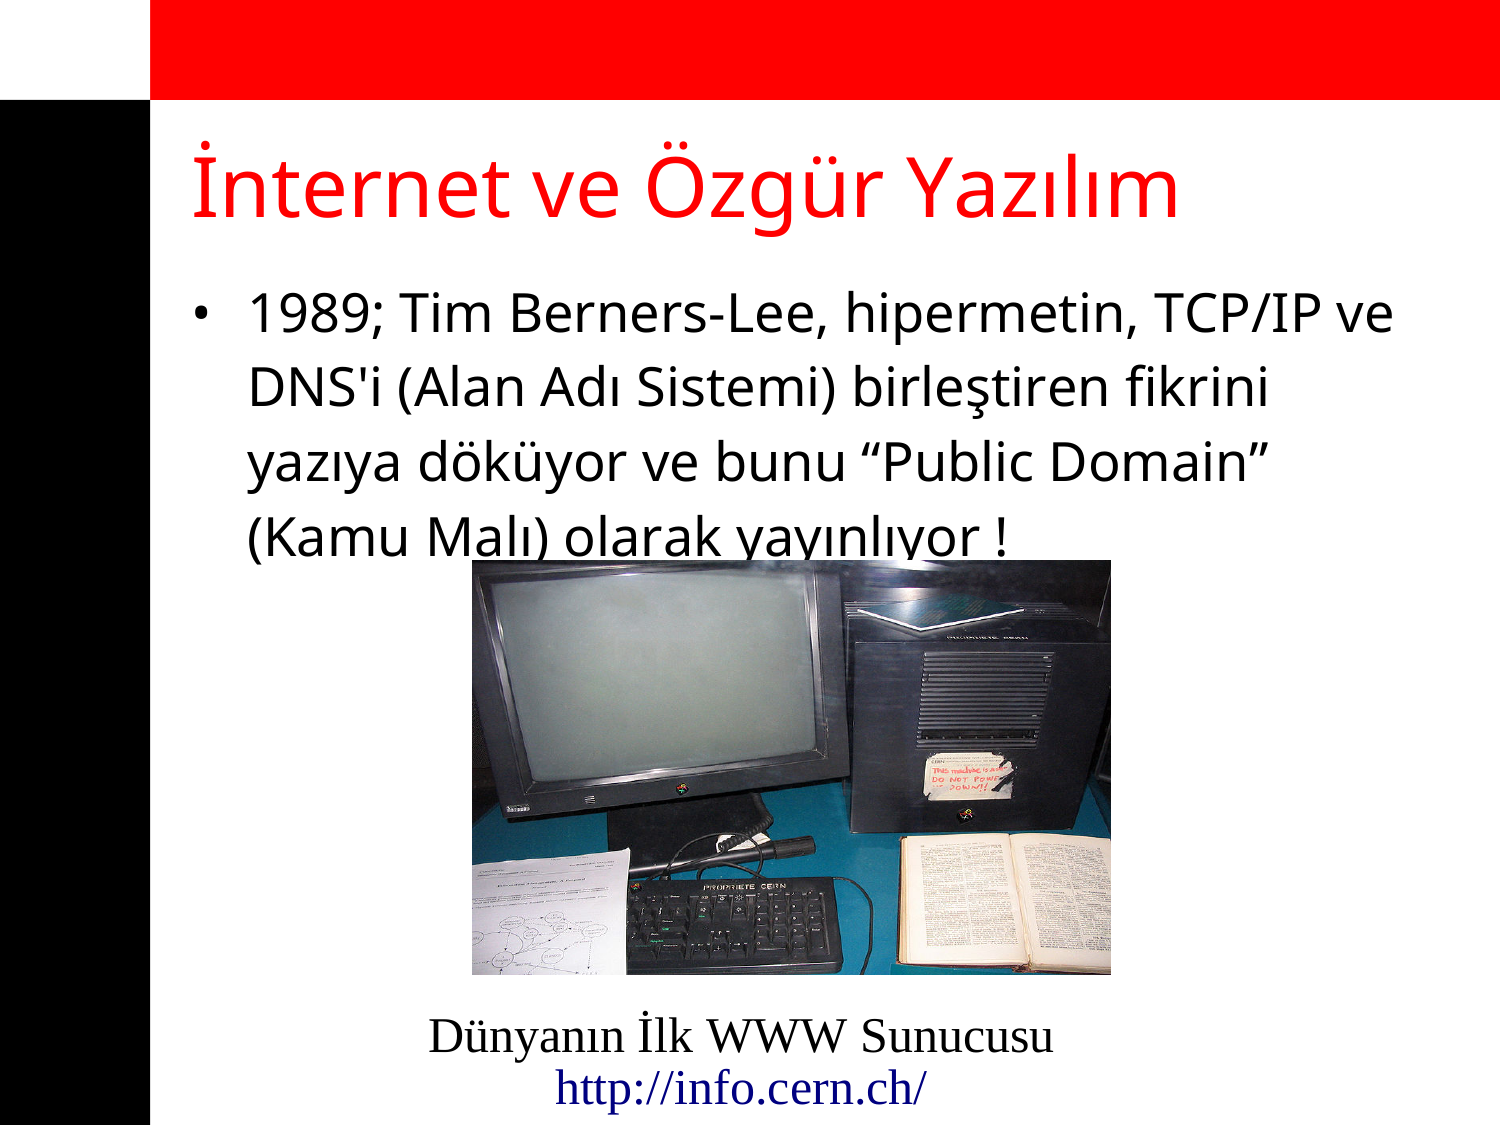

# İnternet ve Özgür Yazılım
1989; Tim Berners-Lee, hipermetin, TCP/IP ve DNS'i (Alan Adı Sistemi) birleştiren fikrini yazıya döküyor ve bunu “Public Domain” (Kamu Malı) olarak yayınlıyor !
Dünyanın İlk WWW Sunucusu
http://info.cern.ch/